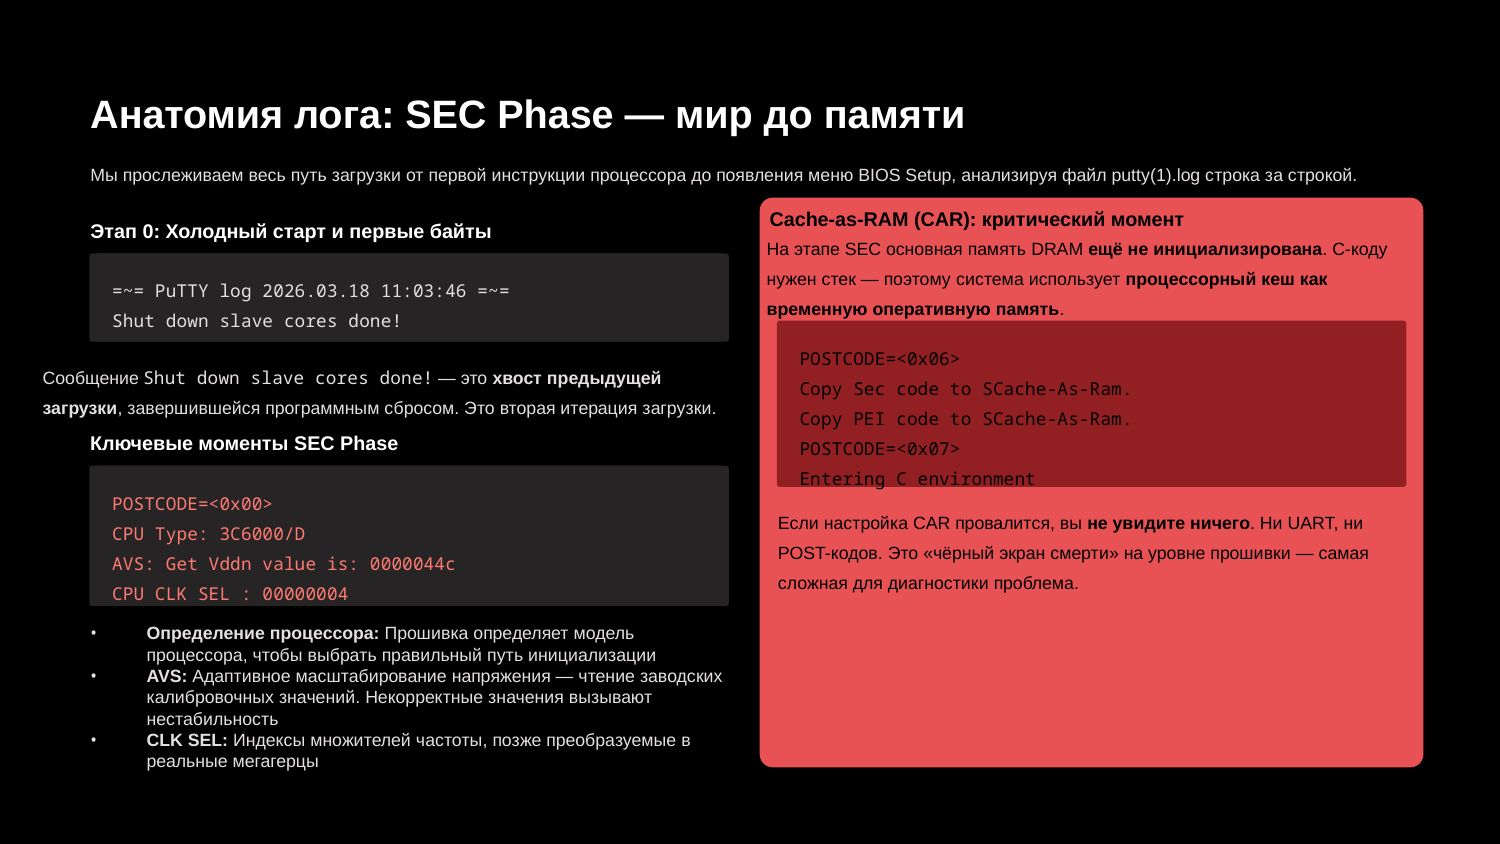

Анатомия лога: SEC Phase — мир до памяти
Мы прослеживаем весь путь загрузки от первой инструкции процессора до появления меню BIOS Setup, анализируя файл putty(1).log строка за строкой.
 Cache-as-RAM (CAR): критический момент
Этап 0: Холодный старт и первые байты
На этапе SEC основная память DRAM ещё не инициализирована. C-коду нужен стек — поэтому система использует процессорный кеш как временную оперативную память.
=~= PuTTY log 2026.03.18 11:03:46 =~=
Shut down slave cores done!
POSTCODE=<0x06>
Copy Sec code to SCache-As-Ram.
Copy PEI code to SCache-As-Ram.
POSTCODE=<0x07>
Entering C environment
Сообщение Shut down slave cores done! — это хвост предыдущей загрузки, завершившейся программным сбросом. Это вторая итерация загрузки.
Ключевые моменты SEC Phase
POSTCODE=<0x00>
CPU Type: 3C6000/D
AVS: Get Vddn value is: 0000044c
CPU CLK SEL : 00000004
Если настройка CAR провалится, вы не увидите ничего. Ни UART, ни POST-кодов. Это «чёрный экран смерти» на уровне прошивки — самая сложная для диагностики проблема.
Определение процессора: Прошивка определяет модель процессора, чтобы выбрать правильный путь инициализации
AVS: Адаптивное масштабирование напряжения — чтение заводских калибровочных значений. Некорректные значения вызывают нестабильность
CLK SEL: Индексы множителей частоты, позже преобразуемые в реальные мегагерцы